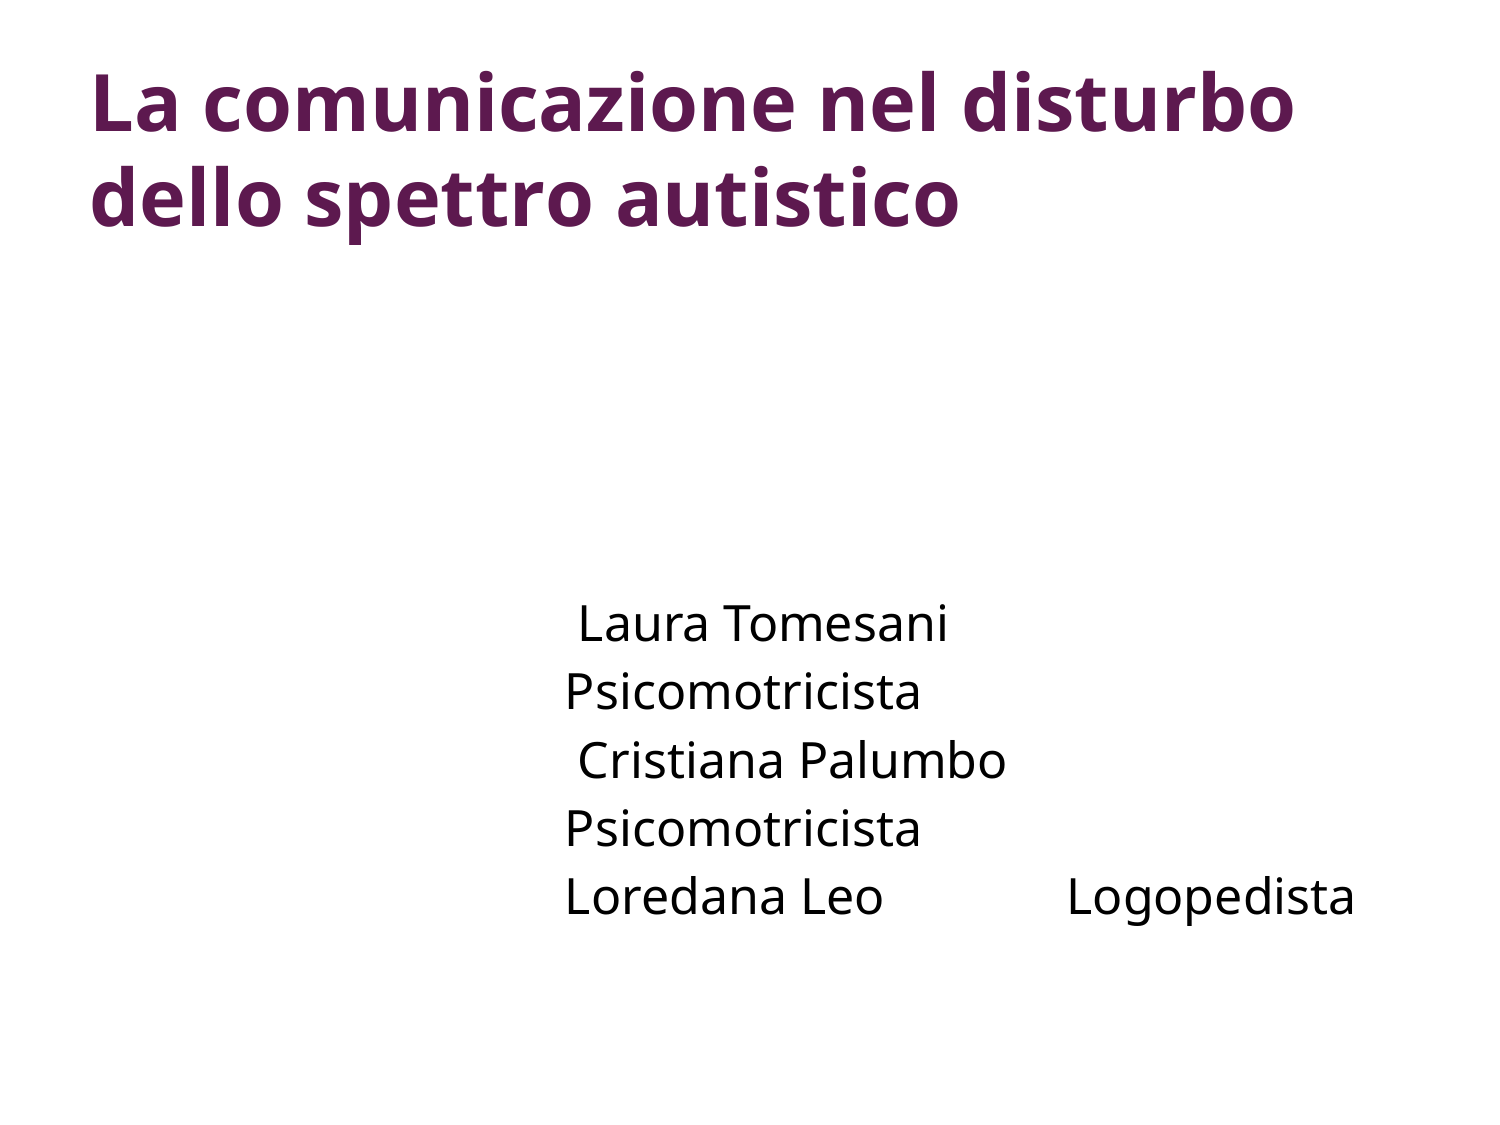

# La comunicazione nel disturbo dello spettro autistico
 Laura Tomesani Psicomotricista
 Cristiana Palumbo Psicomotricista
Loredana Leo Logopedista